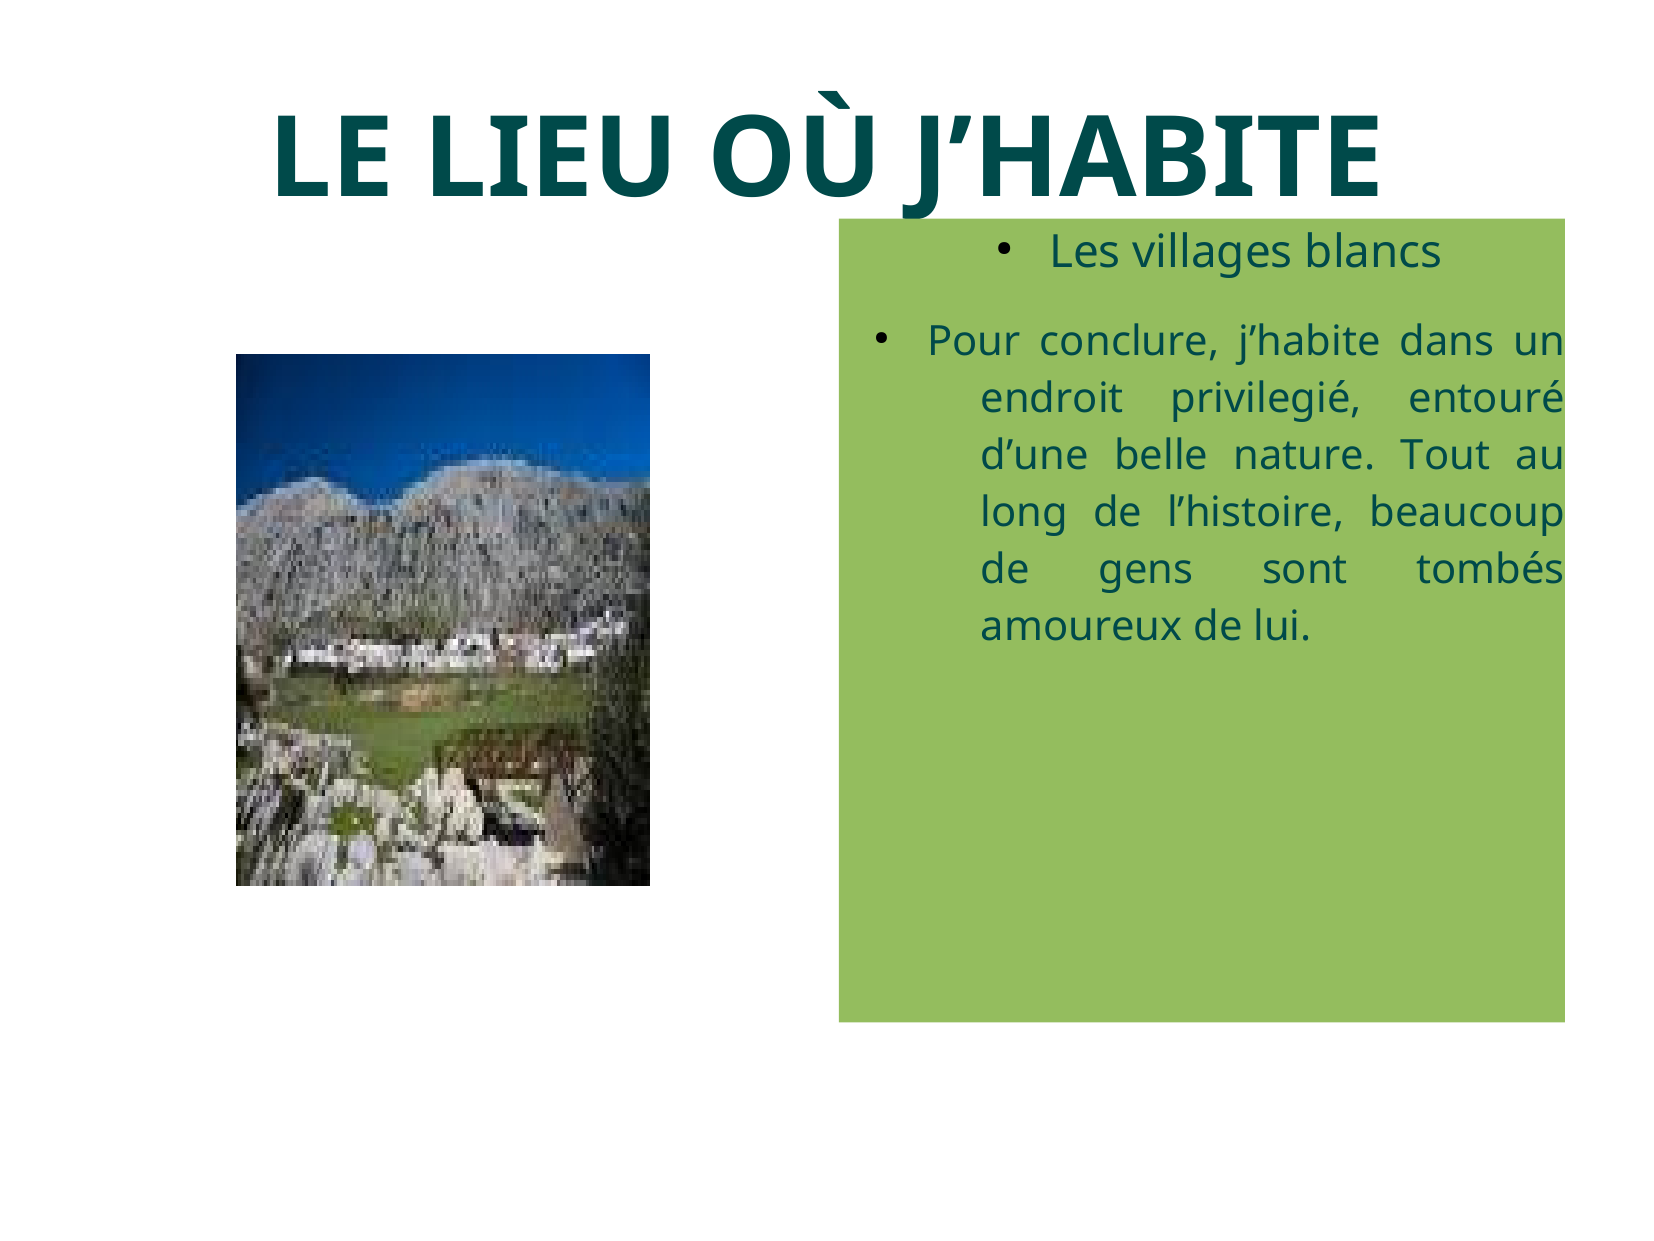

# LE LIEU OÙ J’HABITE
Les villages blancs
Pour conclure, j’habite dans un endroit privilegié, entouré d’une belle nature. Tout au long de l’histoire, beaucoup de gens sont tombés amoureux de lui.